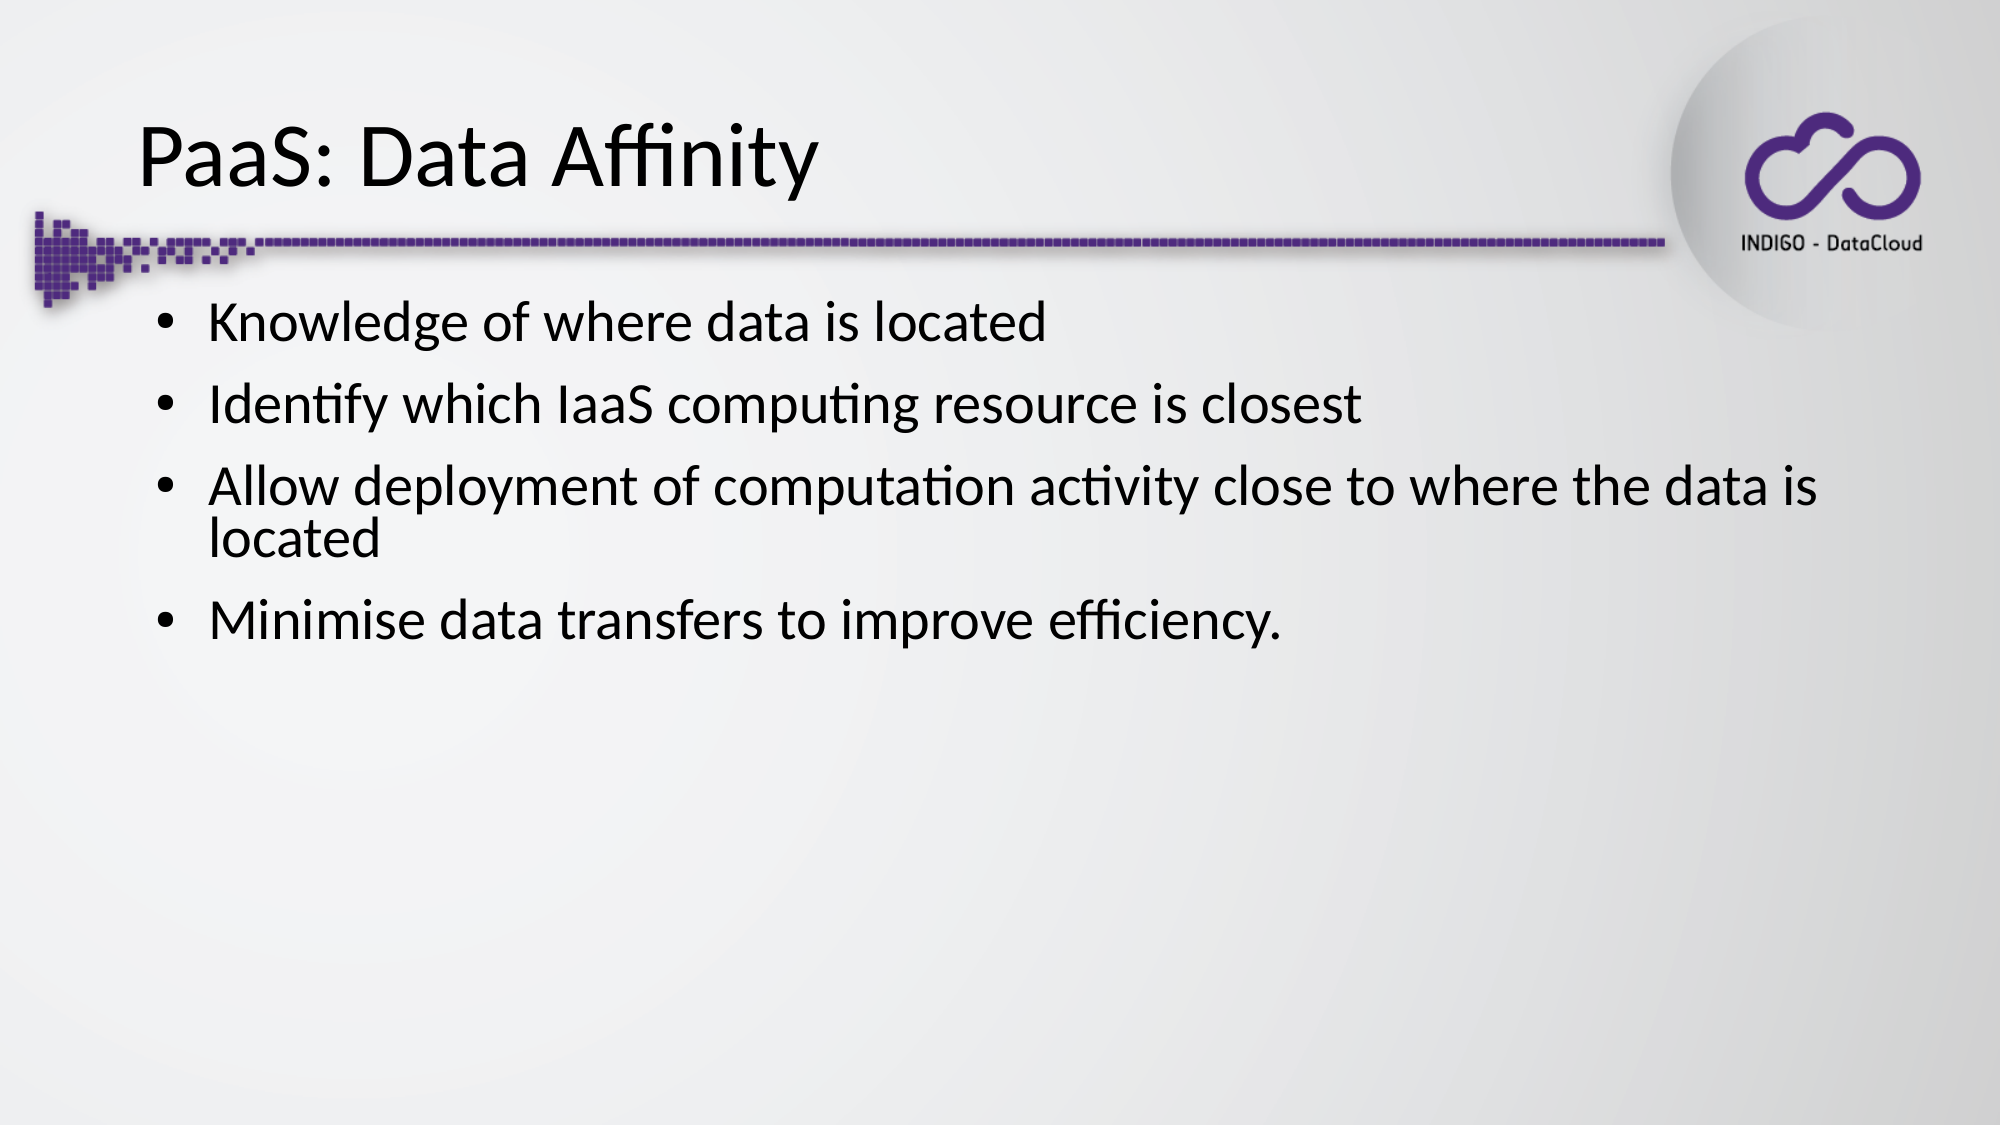

# PaaS: Data Affinity
Knowledge of where data is located
Identify which IaaS computing resource is closest
Allow deployment of computation activity close to where the data is located
Minimise data transfers to improve efficiency.